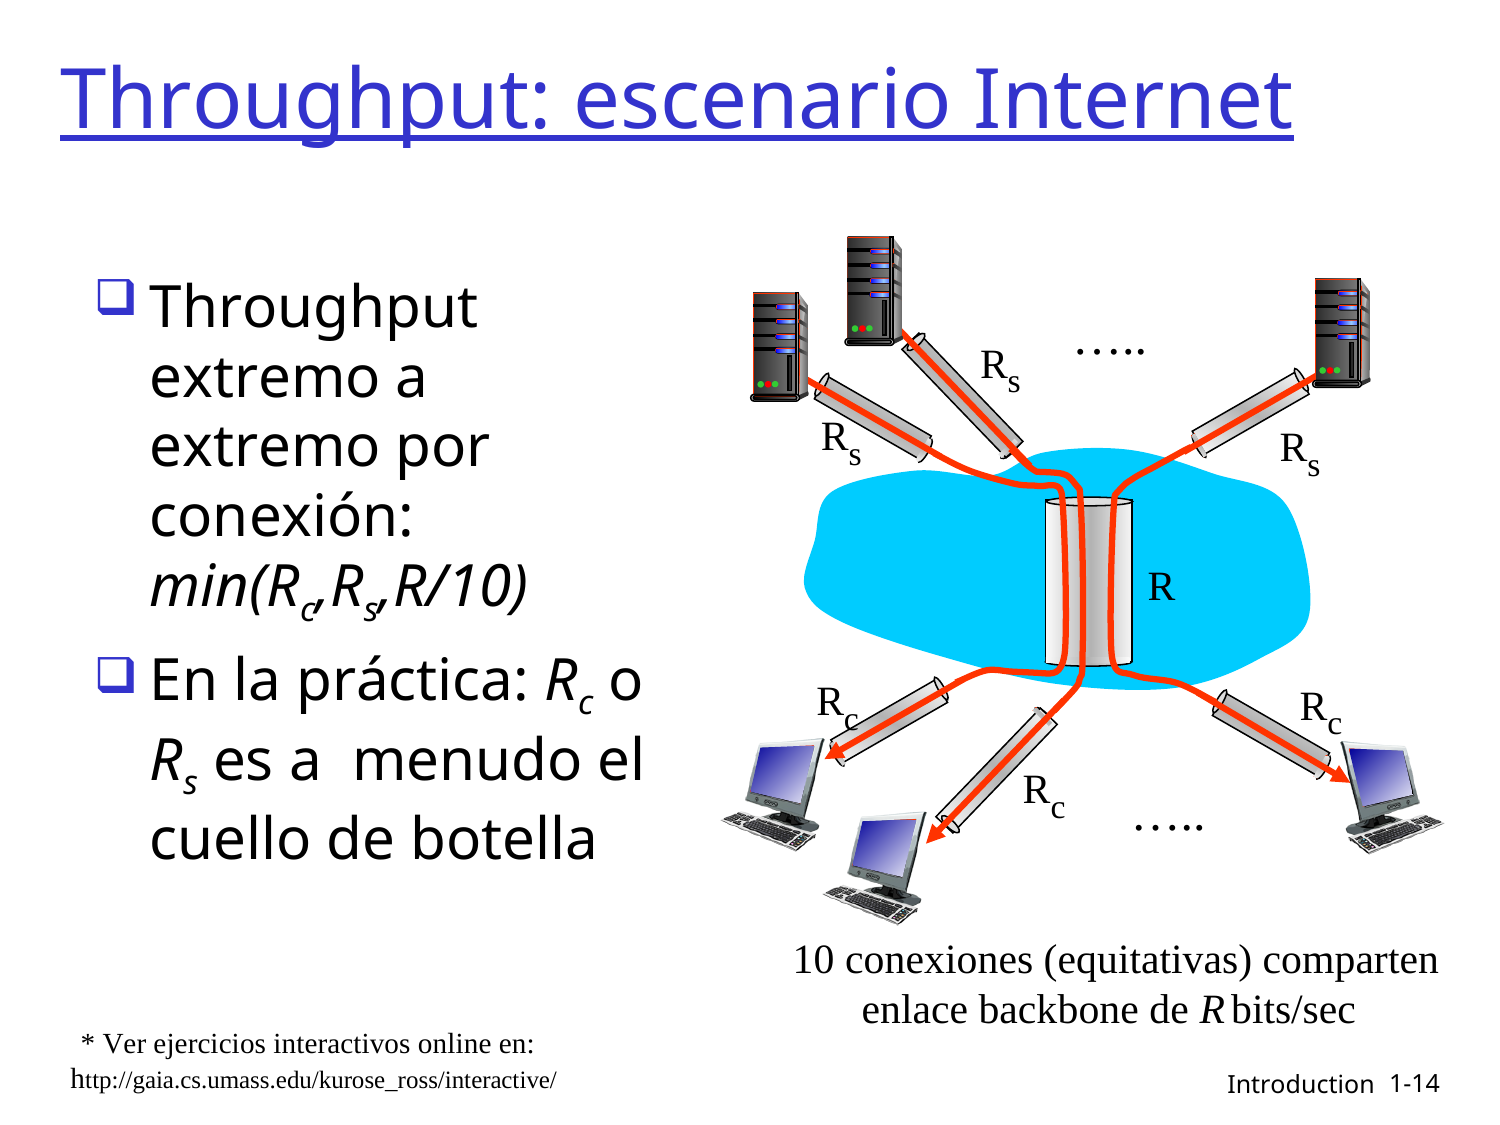

# Throughput: escenario Internet
Throughput extremo a extremo por conexión: min(Rc,Rs,R/10)
En la práctica: Rc o Rs es a menudo el cuello de botella
…..
Rs
Rs
Rs
R
Rc
Rc
Rc
…..
10 conexiones (equitativas) comparten enlace backbone de R bits/sec
* Ver ejercicios interactivos online en: http://gaia.cs.umass.edu/kurose_ross/interactive/
Introduction